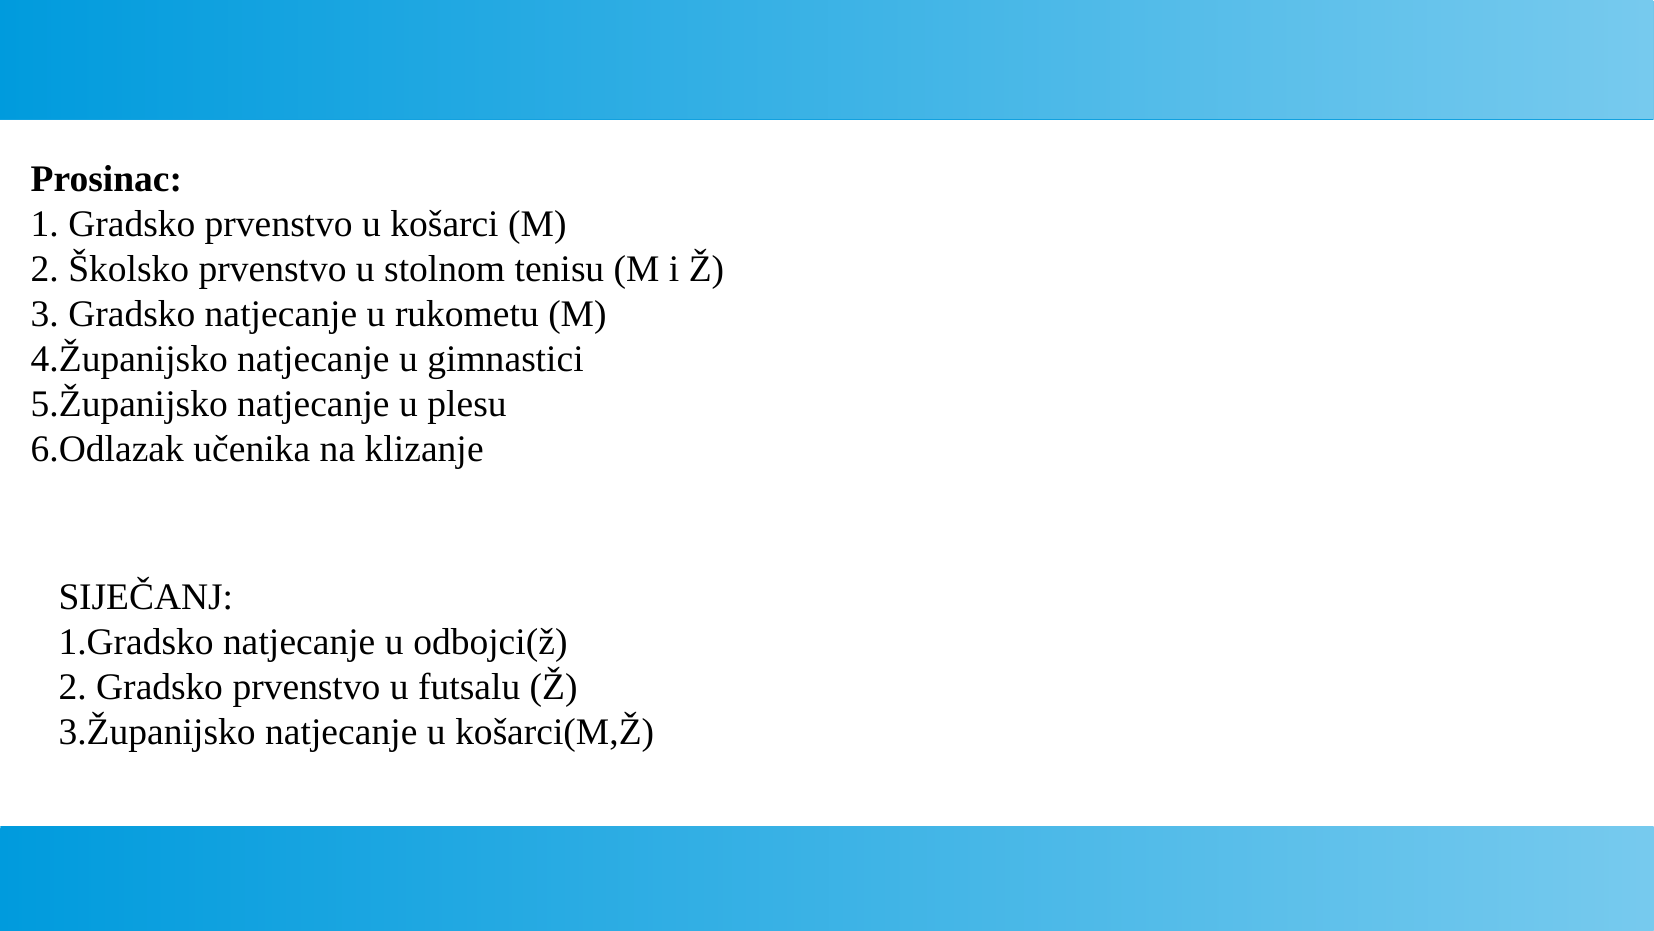

Prosinac:
1. Gradsko prvenstvo u košarci (M)
2. Školsko prvenstvo u stolnom tenisu (M i Ž)
3. Gradsko natjecanje u rukometu (M)
4.Županijsko natjecanje u gimnastici
5.Županijsko natjecanje u plesu
6.Odlazak učenika na klizanje
SIJEČANJ:
1.Gradsko natjecanje u odbojci(ž)
2. Gradsko prvenstvo u futsalu (Ž)
3.Županijsko natjecanje u košarci(M,Ž)